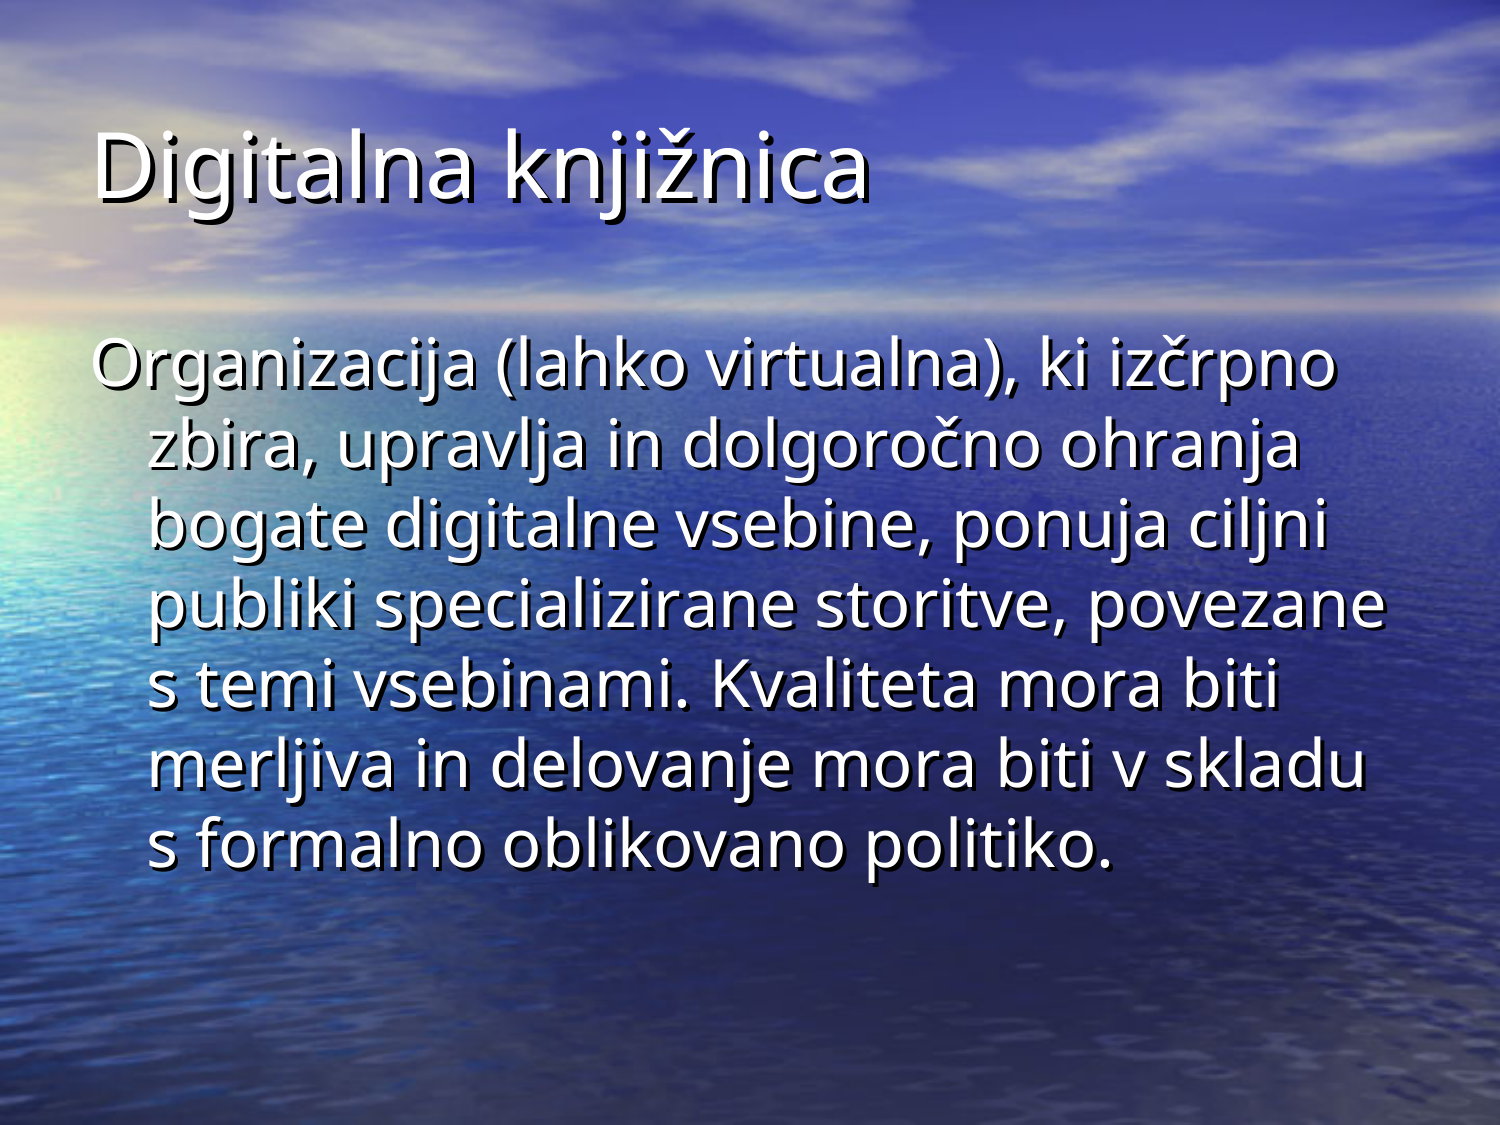

# Digitalna knjižnica
Organizacija (lahko virtualna), ki izčrpno zbira, upravlja in dolgoročno ohranja bogate digitalne vsebine, ponuja ciljni publiki specializirane storitve, povezane s temi vsebinami. Kvaliteta mora biti merljiva in delovanje mora biti v skladu s formalno oblikovano politiko.